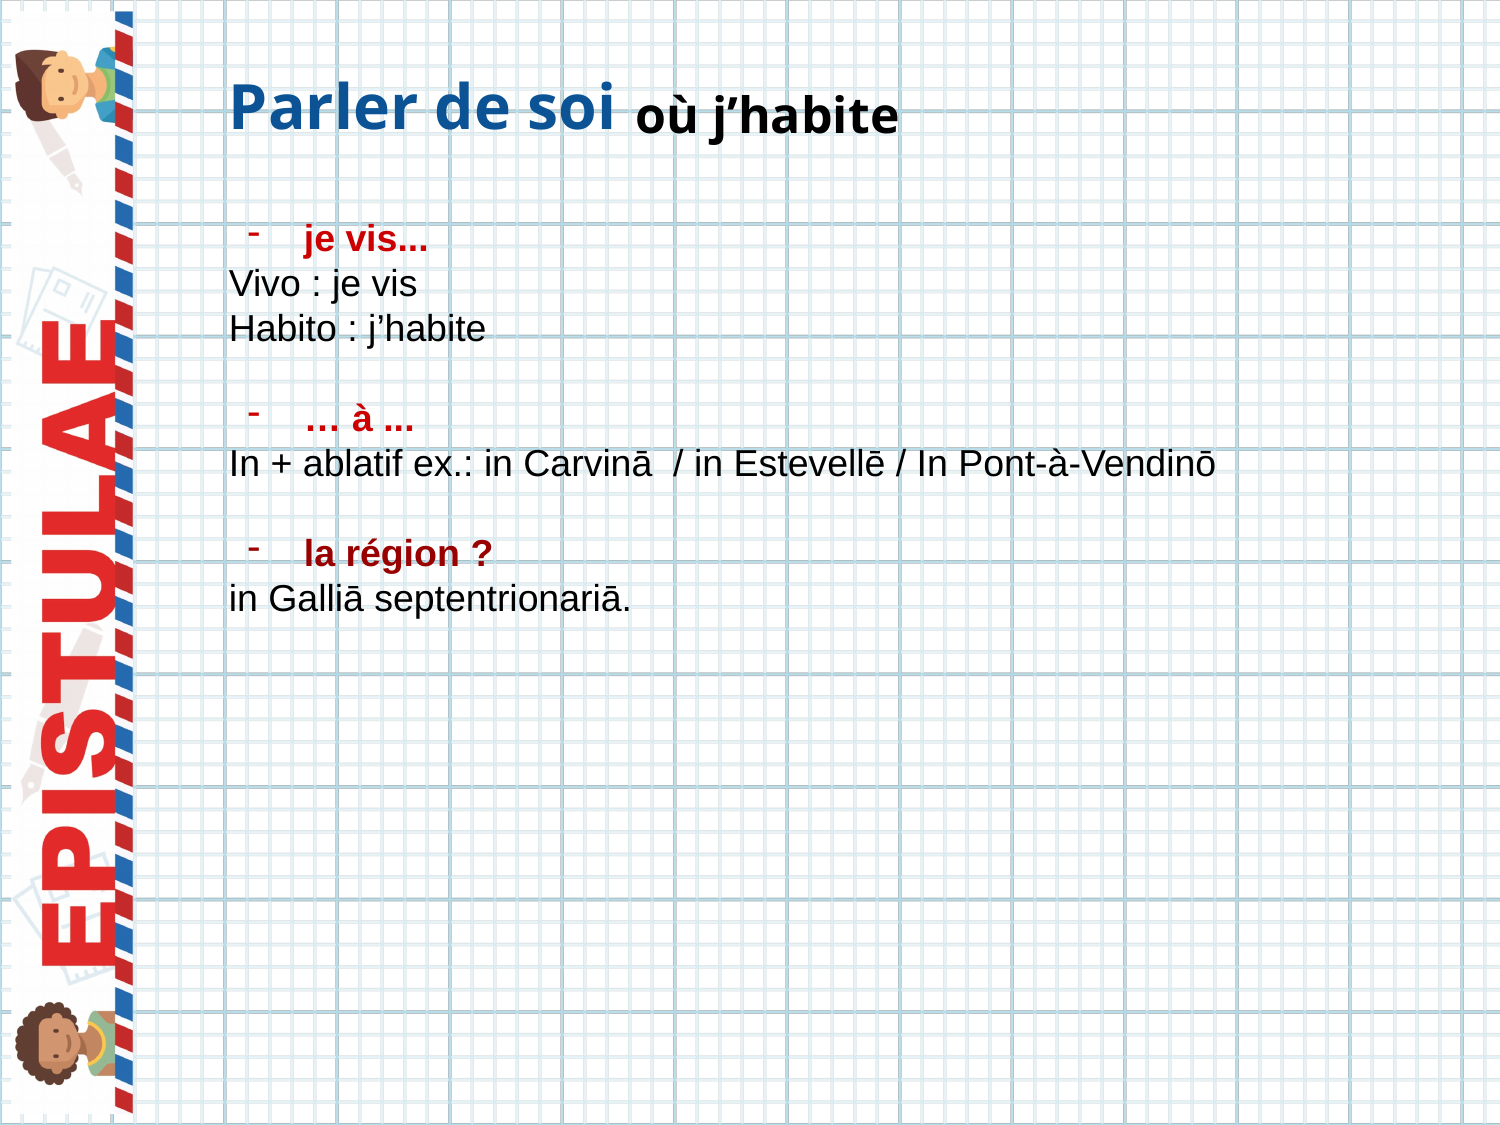

Parler de soi
où j’habite
je vis...
Vivo : je vis
Habito : j’habite
… à ...
In + ablatif ex.: in Carvinā / in Estevellē / In Pont-à-Vendinō
la région ?
in Galliā septentrionariā.